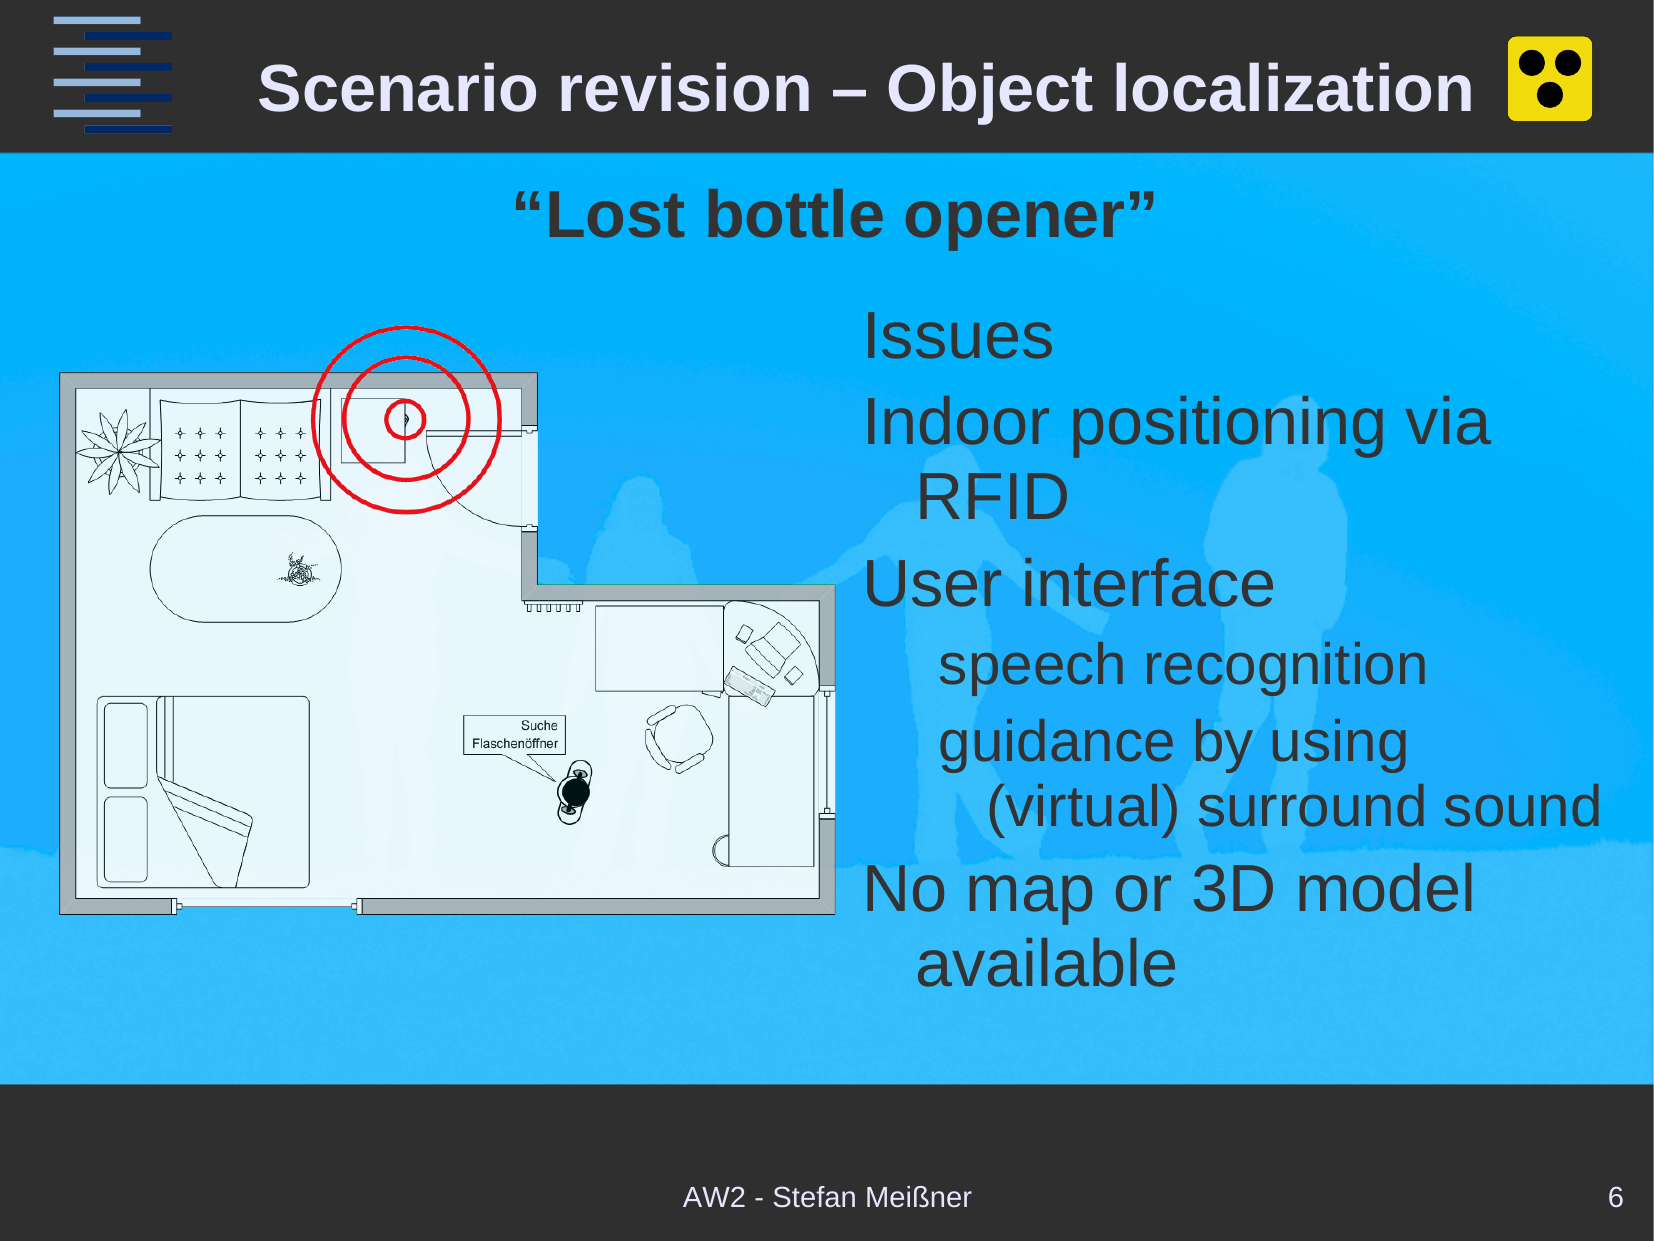

# Scenario revision – Object localization
“Lost bottle opener”
Issues
Indoor positioning via RFID
User interface
speech recognition
guidance by using (virtual) surround sound
No map or 3D model available
AW2 - Stefan Meißner
6